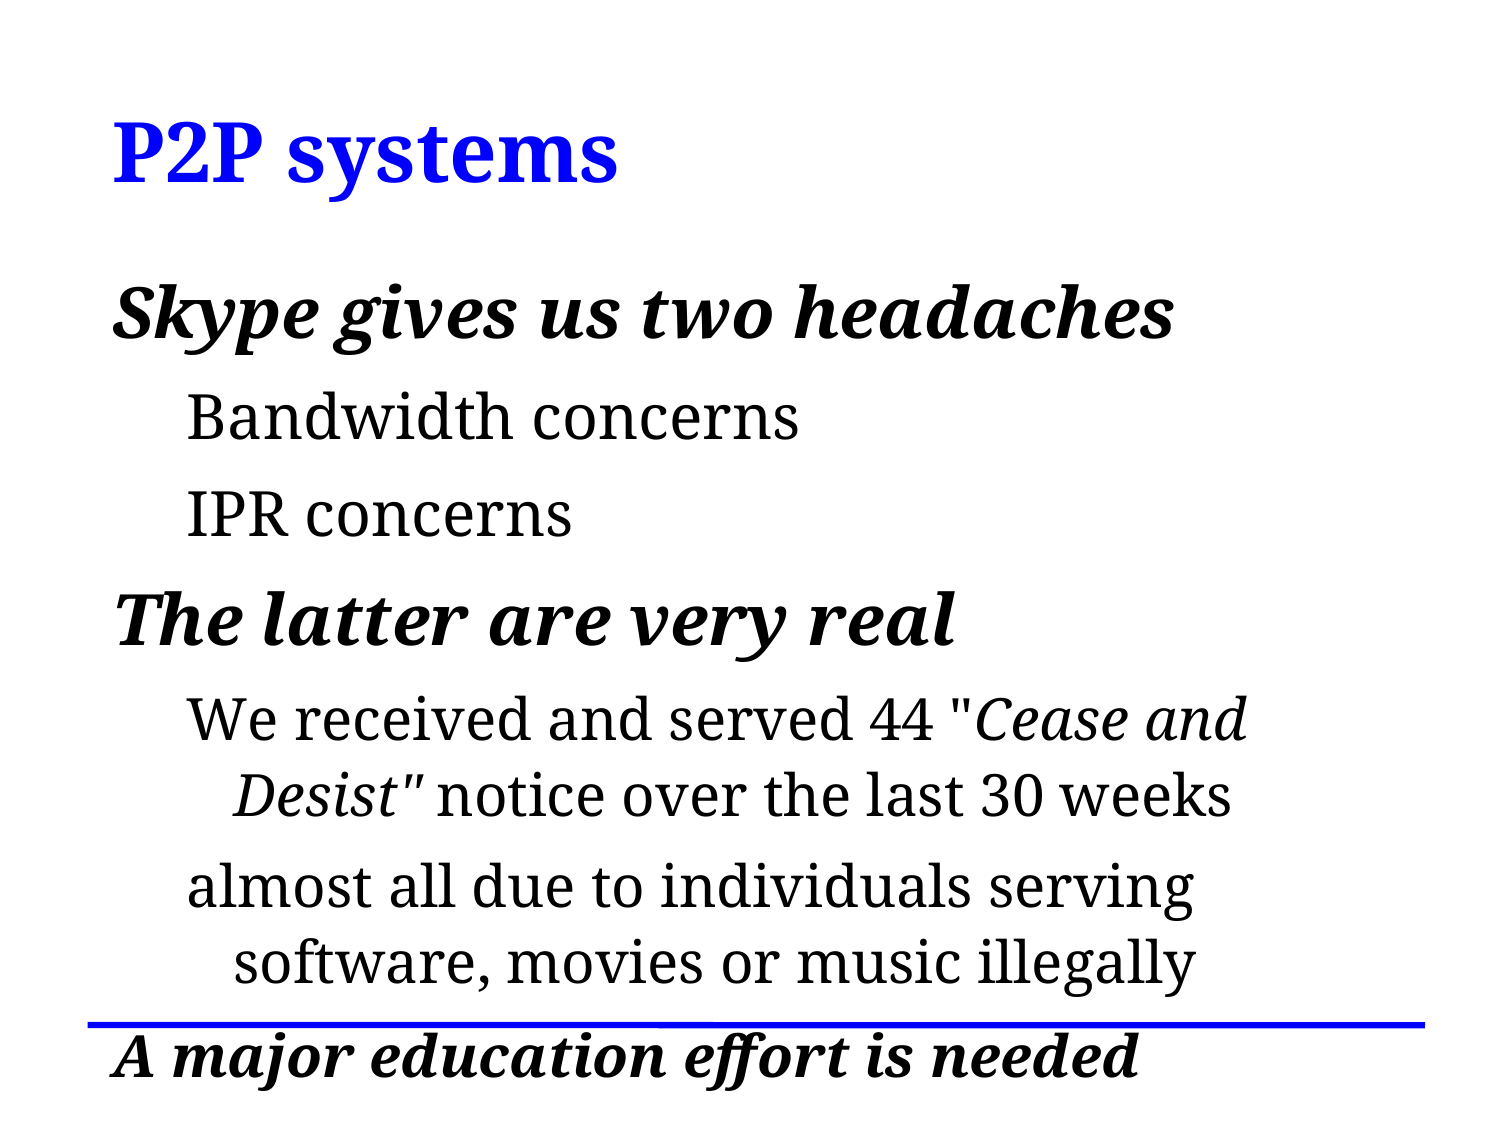

# P2P systems
Skype gives us two headaches
Bandwidth concerns
IPR concerns
The latter are very real
We received and served 44 "Cease and Desist" notice over the last 30 weeks
almost all due to individuals serving software, movies or music illegally
A major education effort is needed